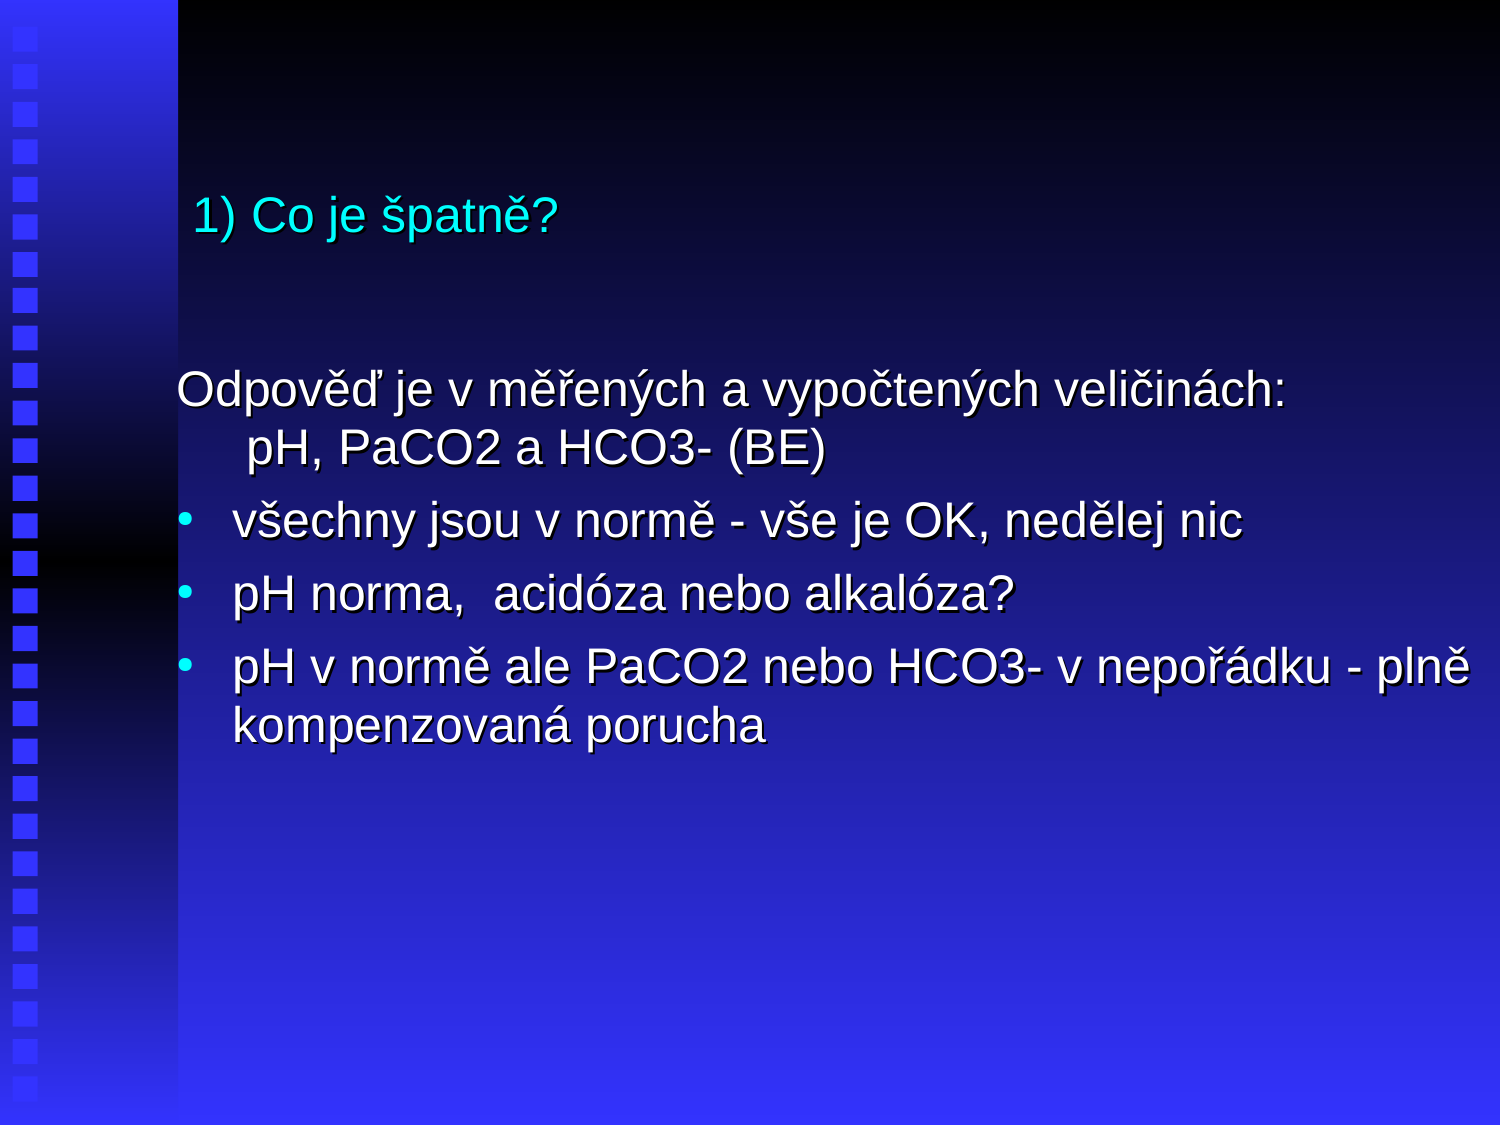

# 1) Co je špatně?
Odpověď je v měřených a vypočtených veličinách:
 pH, PaCO2 a HCO3- (BE)
všechny jsou v normě - vše je OK, nedělej nic
pH norma, acidóza nebo alkalóza?
pH v normě ale PaCO2 nebo HCO3- v nepořádku - plně kompenzovaná porucha